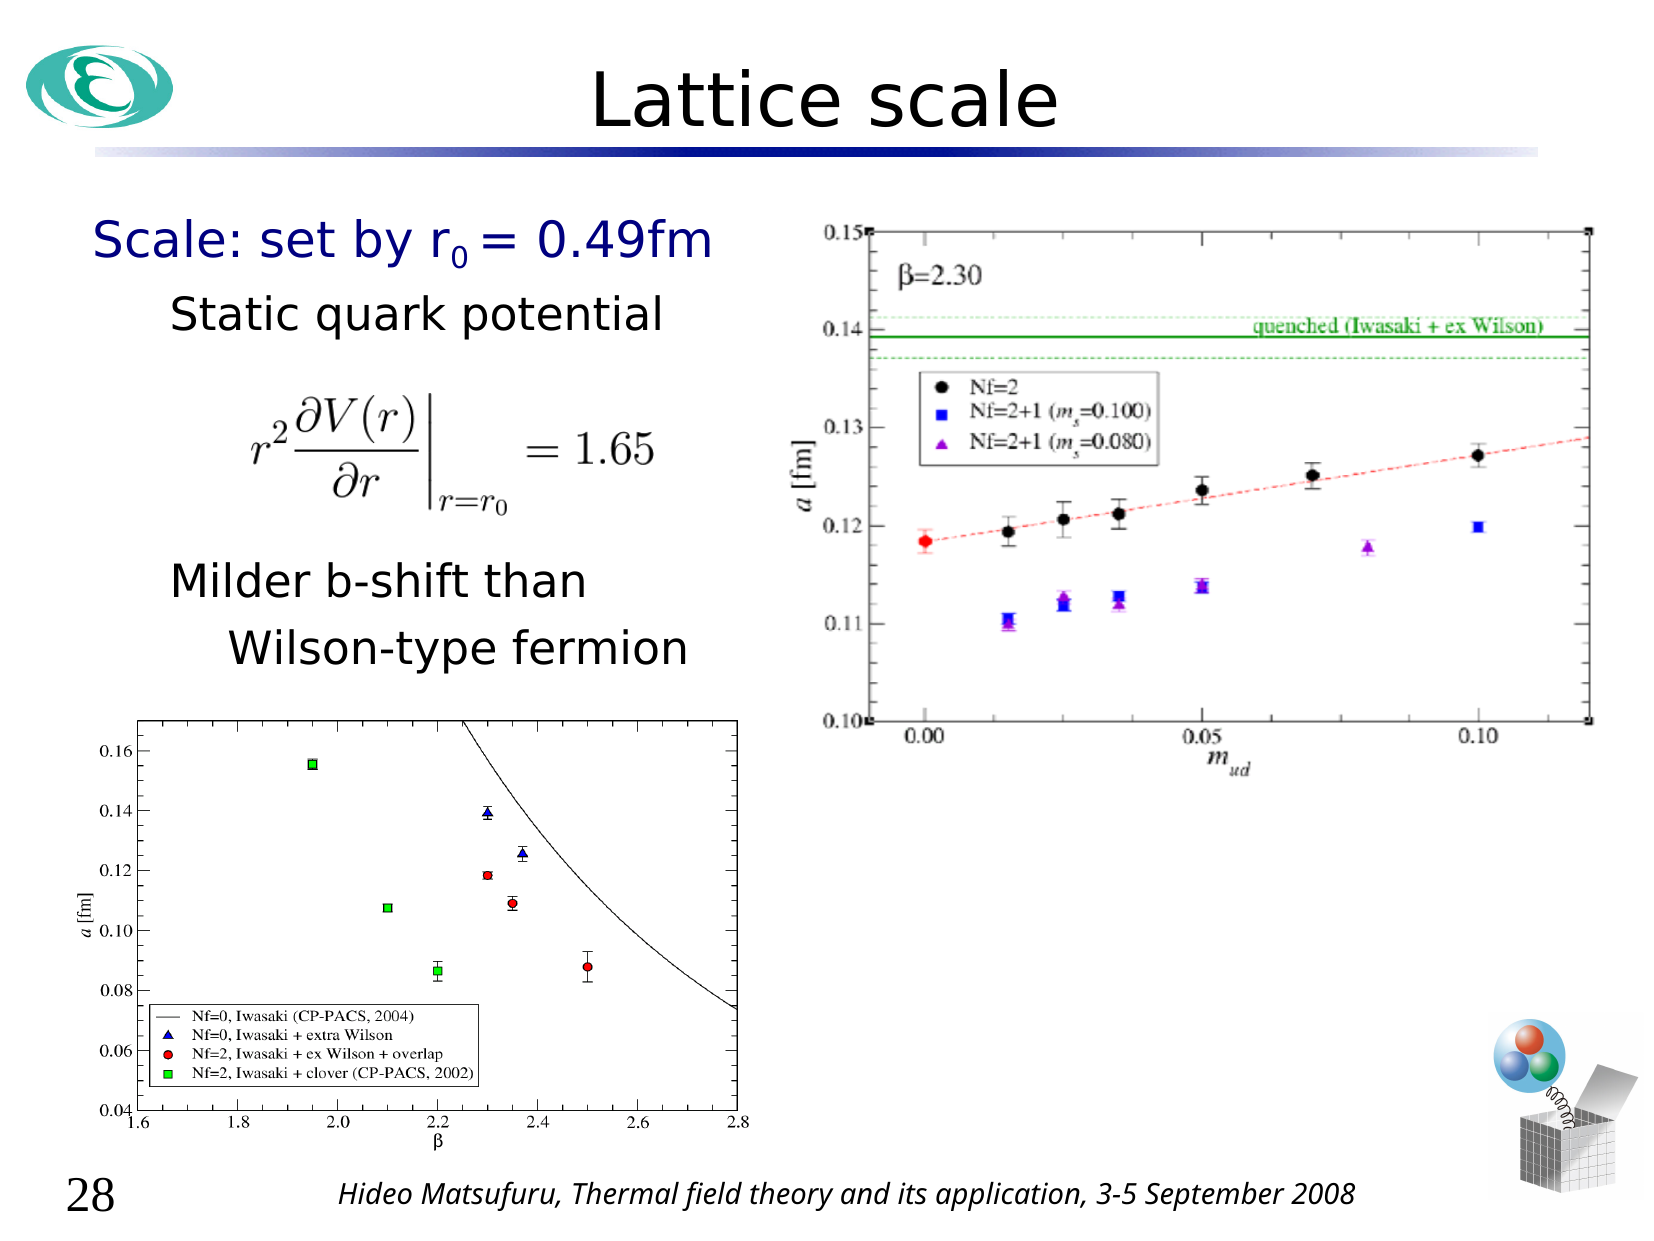

# Lattice scale
Scale: set by r0 = 0.49fm
Static quark potential
Milder b-shift than
 Wilson-type fermion